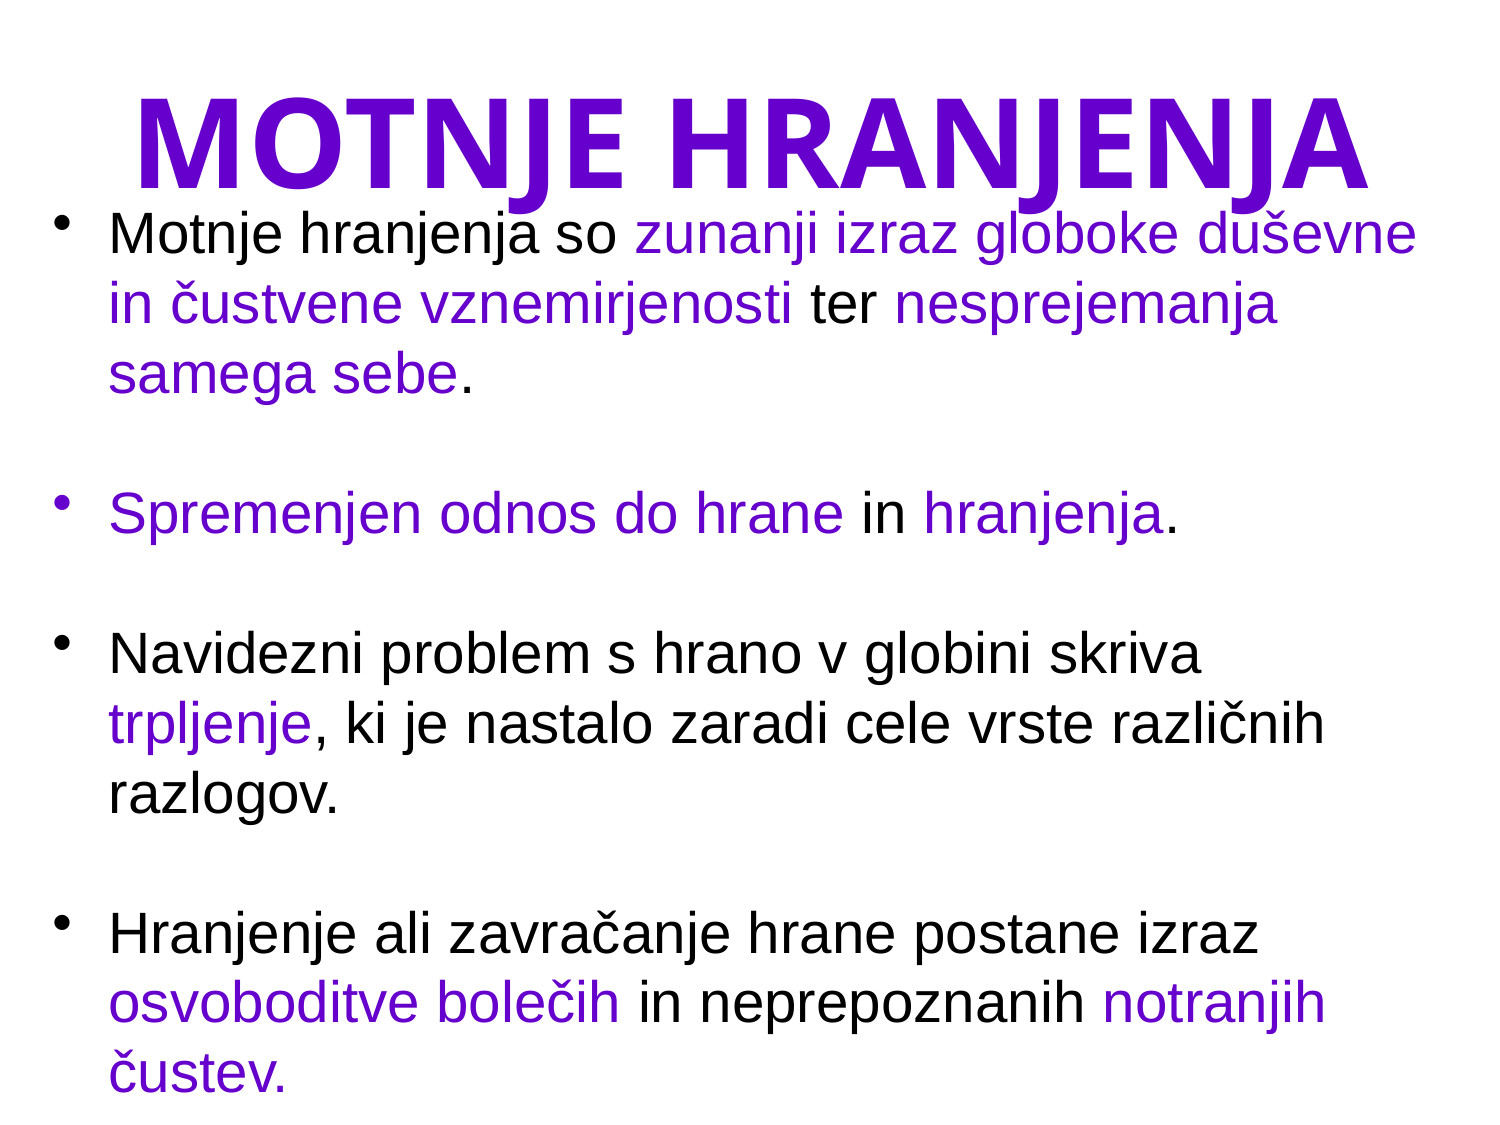

# MOTNJE HRANJENJA
Motnje hranjenja so zunanji izraz globoke duševne in čustvene vznemirjenosti ter nesprejemanja samega sebe.
Spremenjen odnos do hrane in hranjenja.
Navidezni problem s hrano v globini skriva trpljenje, ki je nastalo zaradi cele vrste različnih razlogov.
Hranjenje ali zavračanje hrane postane izraz osvoboditve bolečih in neprepoznanih notranjih čustev.